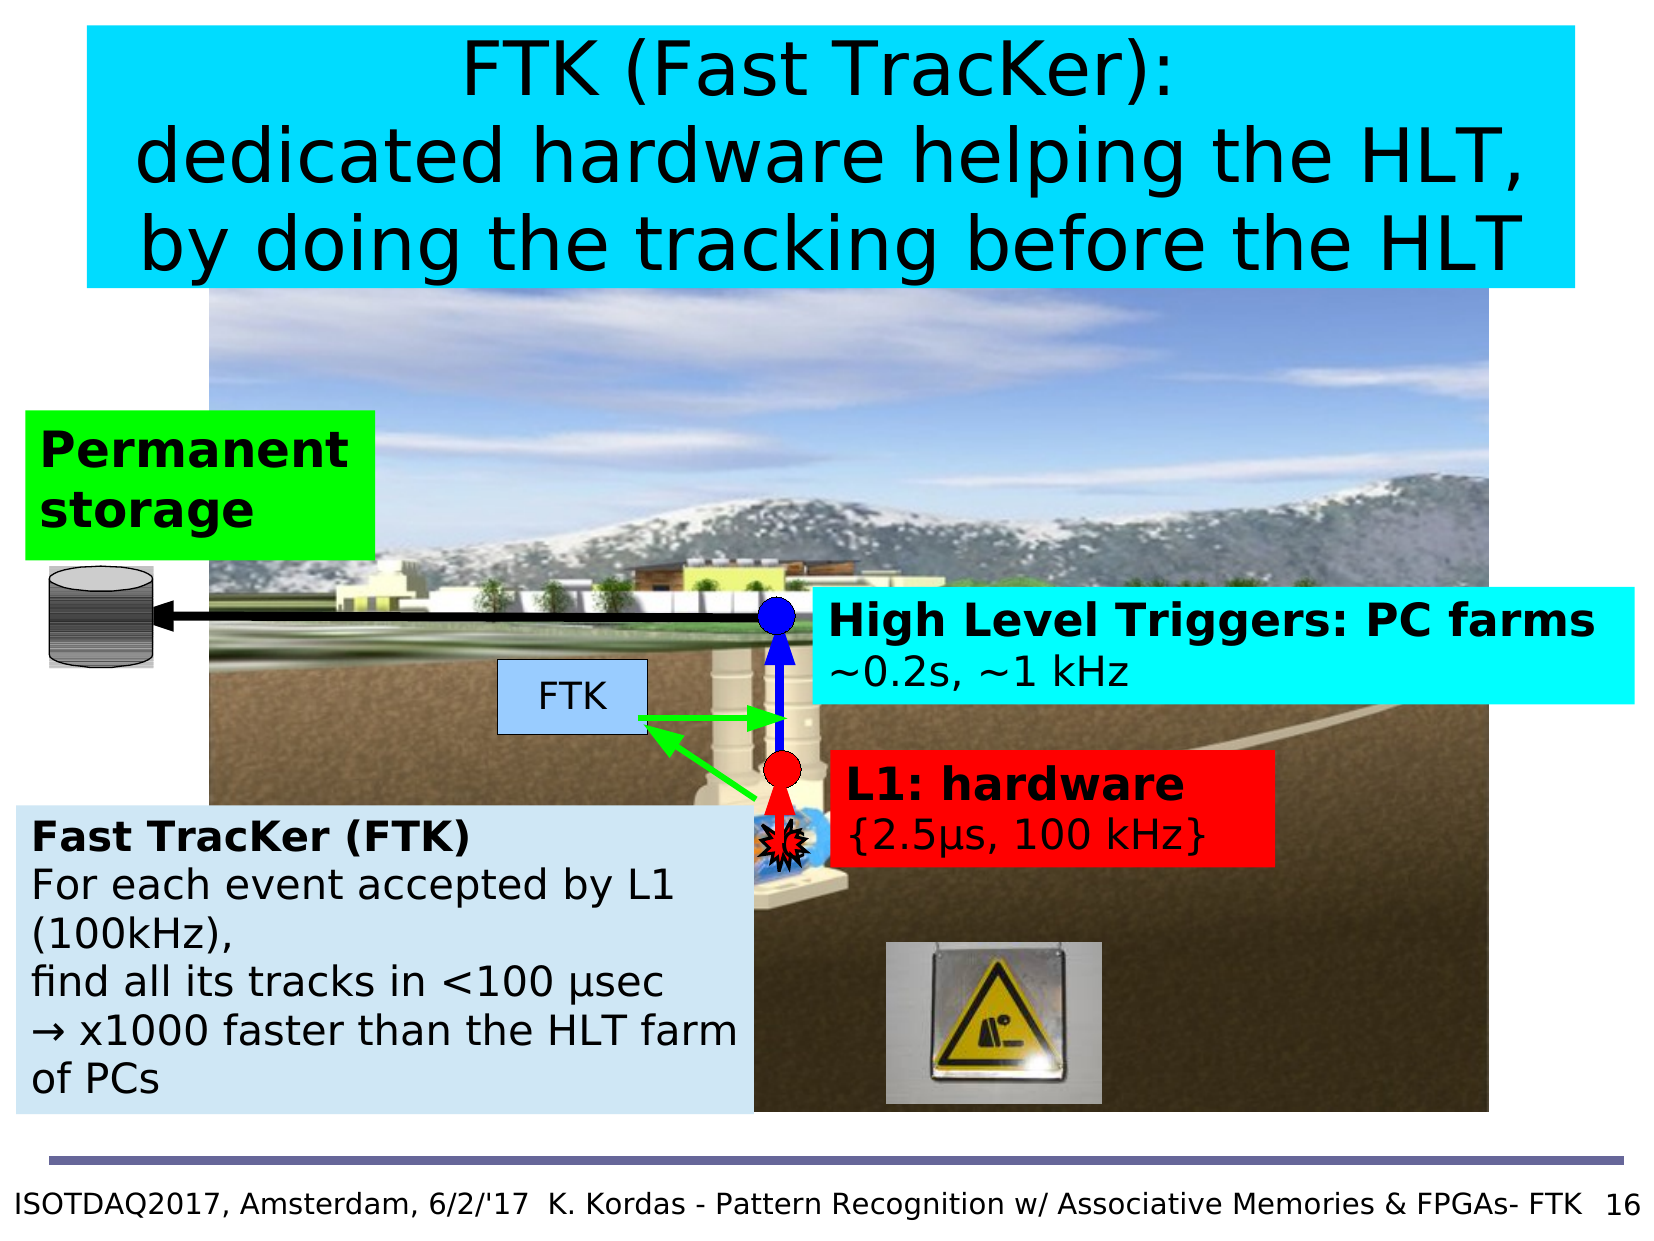

FTK (Fast TracKer):
dedicated hardware helping the HLT, by doing the tracking before the HLT
#
Permanent
storage
High Level Triggers: PC farms
~0.2s, ~1 kHz
FTK
L1: hardware
{2.5μs, 100 kHz}
Fast TracKer (FTK)
For each event accepted by L1
(100kHz),
find all its tracks in <100 μsec
→ x1000 faster than the HLT farm
of PCs
C
ISOTDAQ2017, Amsterdam, 6/2/'17
K. Kordas - Pattern Recognition w/ Associative Memories & FPGAs- FTK
16